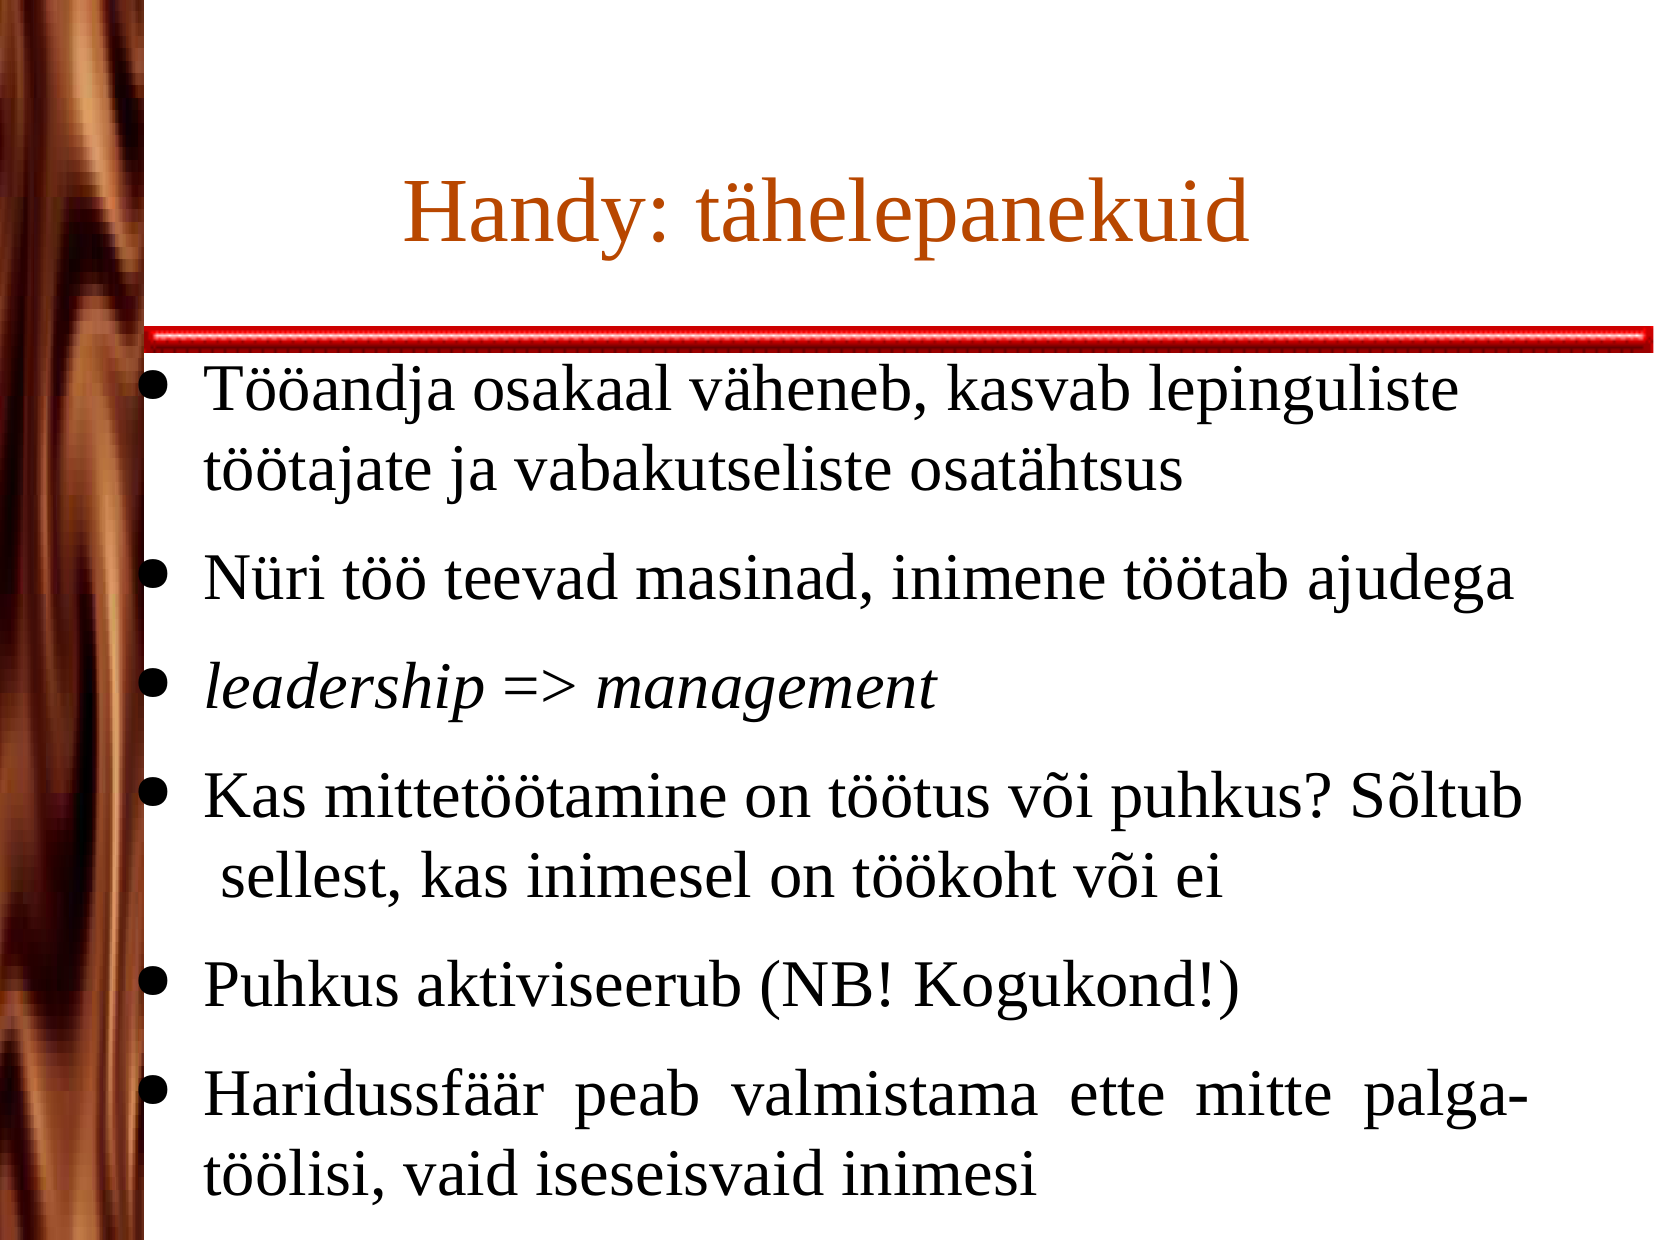

# Handy: tähelepanekuid
Tööandja osakaal väheneb, kasvab lepinguliste töötajate ja vabakutseliste osatähtsus
Nüri töö teevad masinad, inimene töötab ajudega
leadership => management
Kas mittetöötamine on töötus või puhkus? Sõltub sellest, kas inimesel on töökoht või ei
Puhkus aktiviseerub (NB! Kogukond!)
Haridussfäär peab valmistama ette mitte palga- töölisi, vaid iseseisvaid inimesi